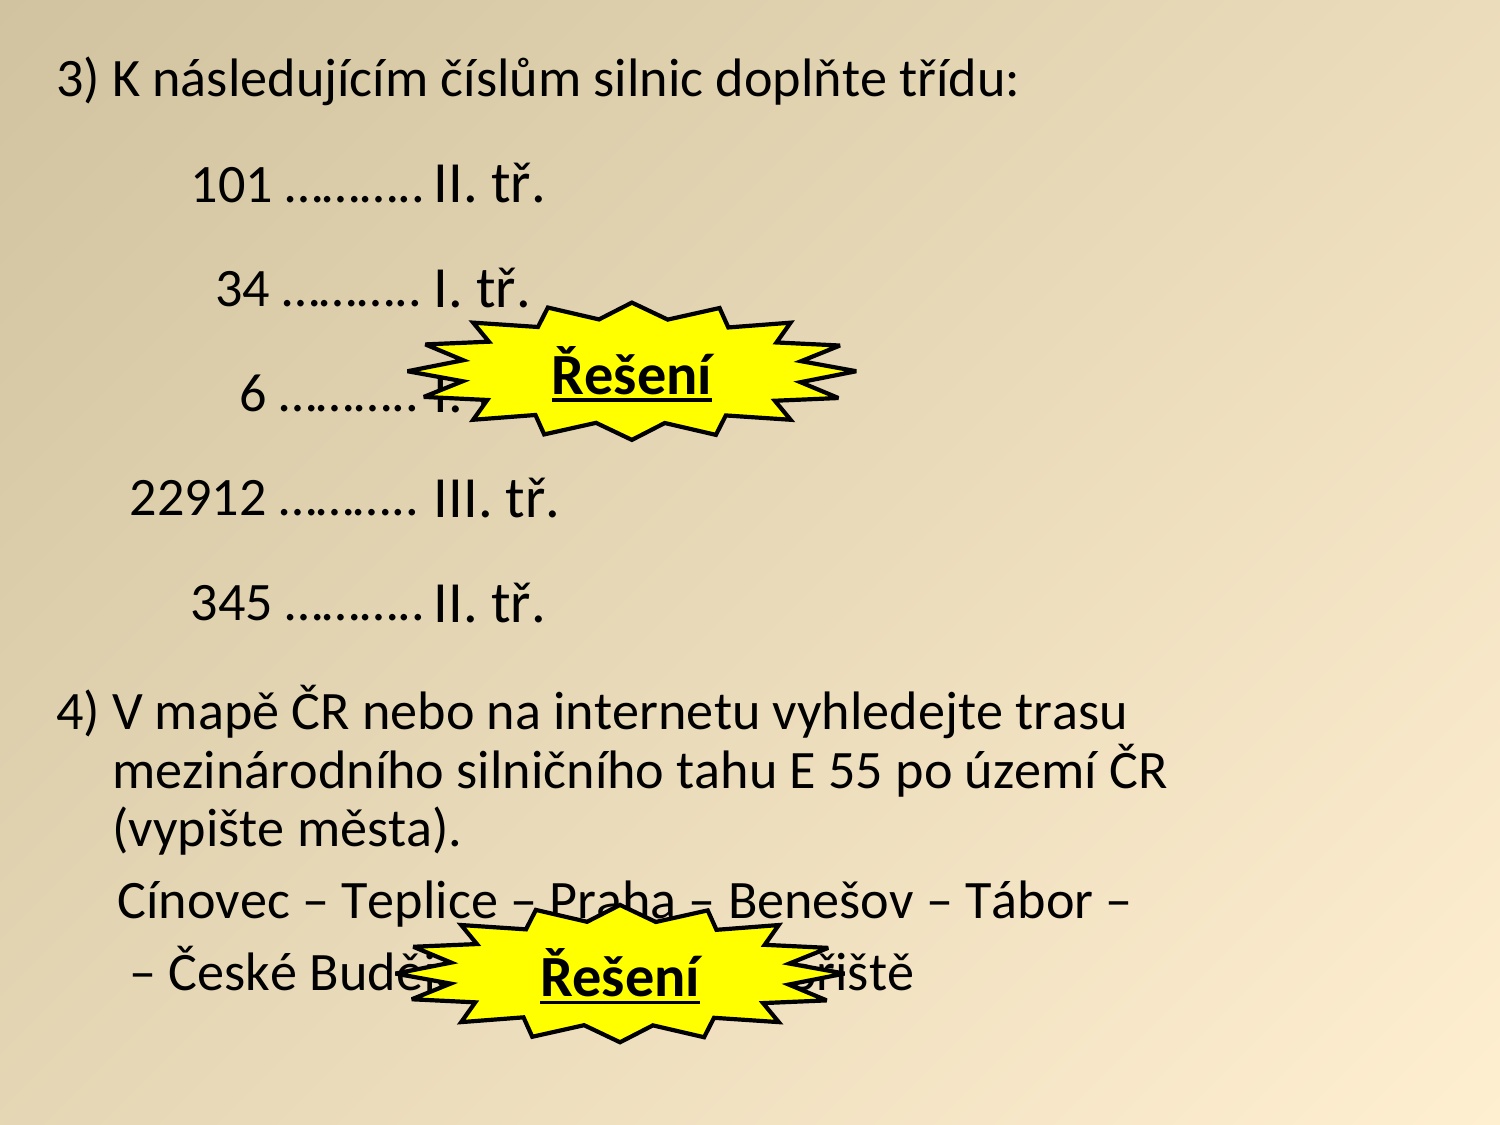

# 3) K následujícím číslům silnic doplňte třídu:
 101 ………..
 34 ………..
 6 ………..
 22912 ………..
 345 ………..
4) V mapě ČR nebo na internetu vyhledejte trasu mezinárodního silničního tahu E 55 po území ČR (vypište města).
 Cínovec – Teplice – Praha – Benešov – Tábor –
 – České Budějovice – Dolní Dvořiště
II. tř.
I. tř.
I. tř.
III. tř.
II. tř.
Řešení
Řešení